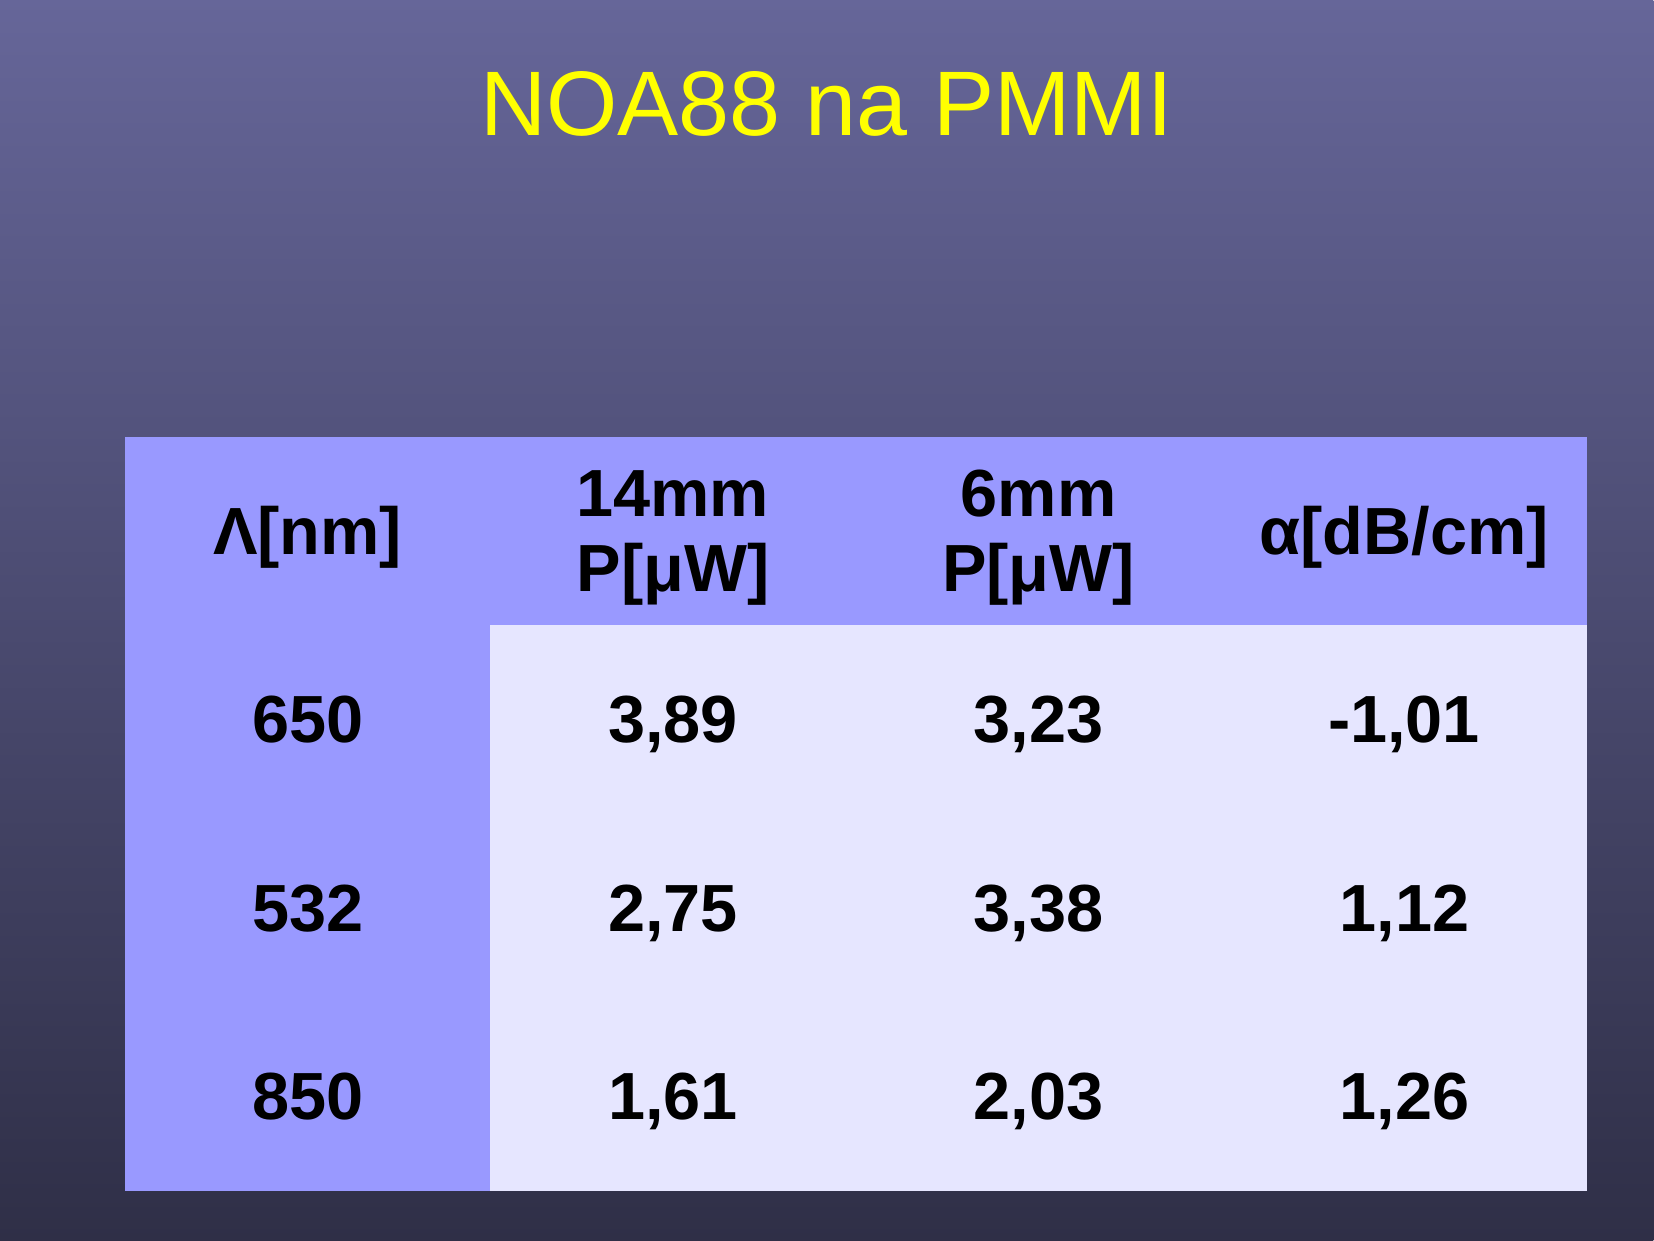

# NOA88 na PMMI
| Λ[nm] | 14mm P[μW] | 6mm P[μW] | α[dB/cm] |
| --- | --- | --- | --- |
| 650 | 3,89 | 3,23 | -1,01 |
| 532 | 2,75 | 3,38 | 1,12 |
| 850 | 1,61 | 2,03 | 1,26 |